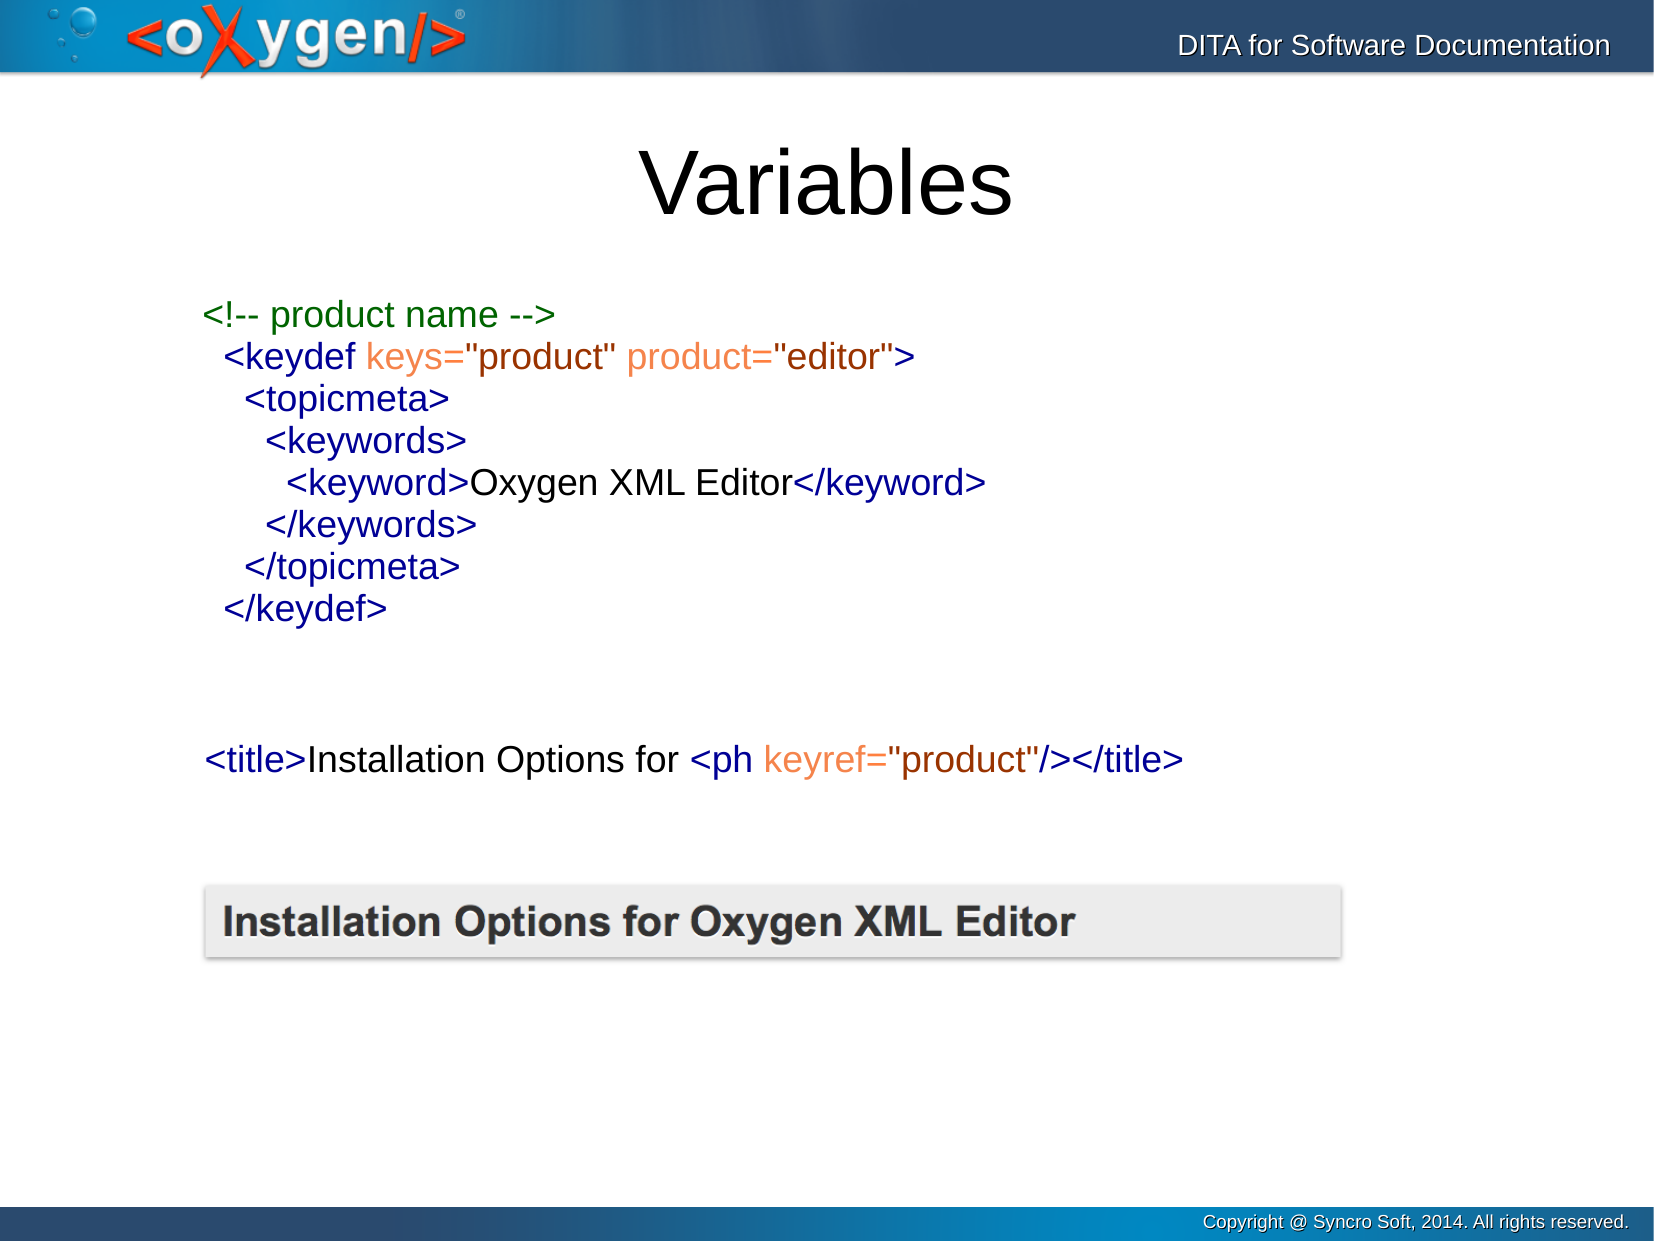

# Variables
<!-- product name -->
 <keydef keys="product" product="editor">
 <topicmeta>
 <keywords>
 <keyword>Oxygen XML Editor</keyword>
 </keywords>
 </topicmeta>
 </keydef>
<title>Installation Options for <ph keyref="product"/></title>